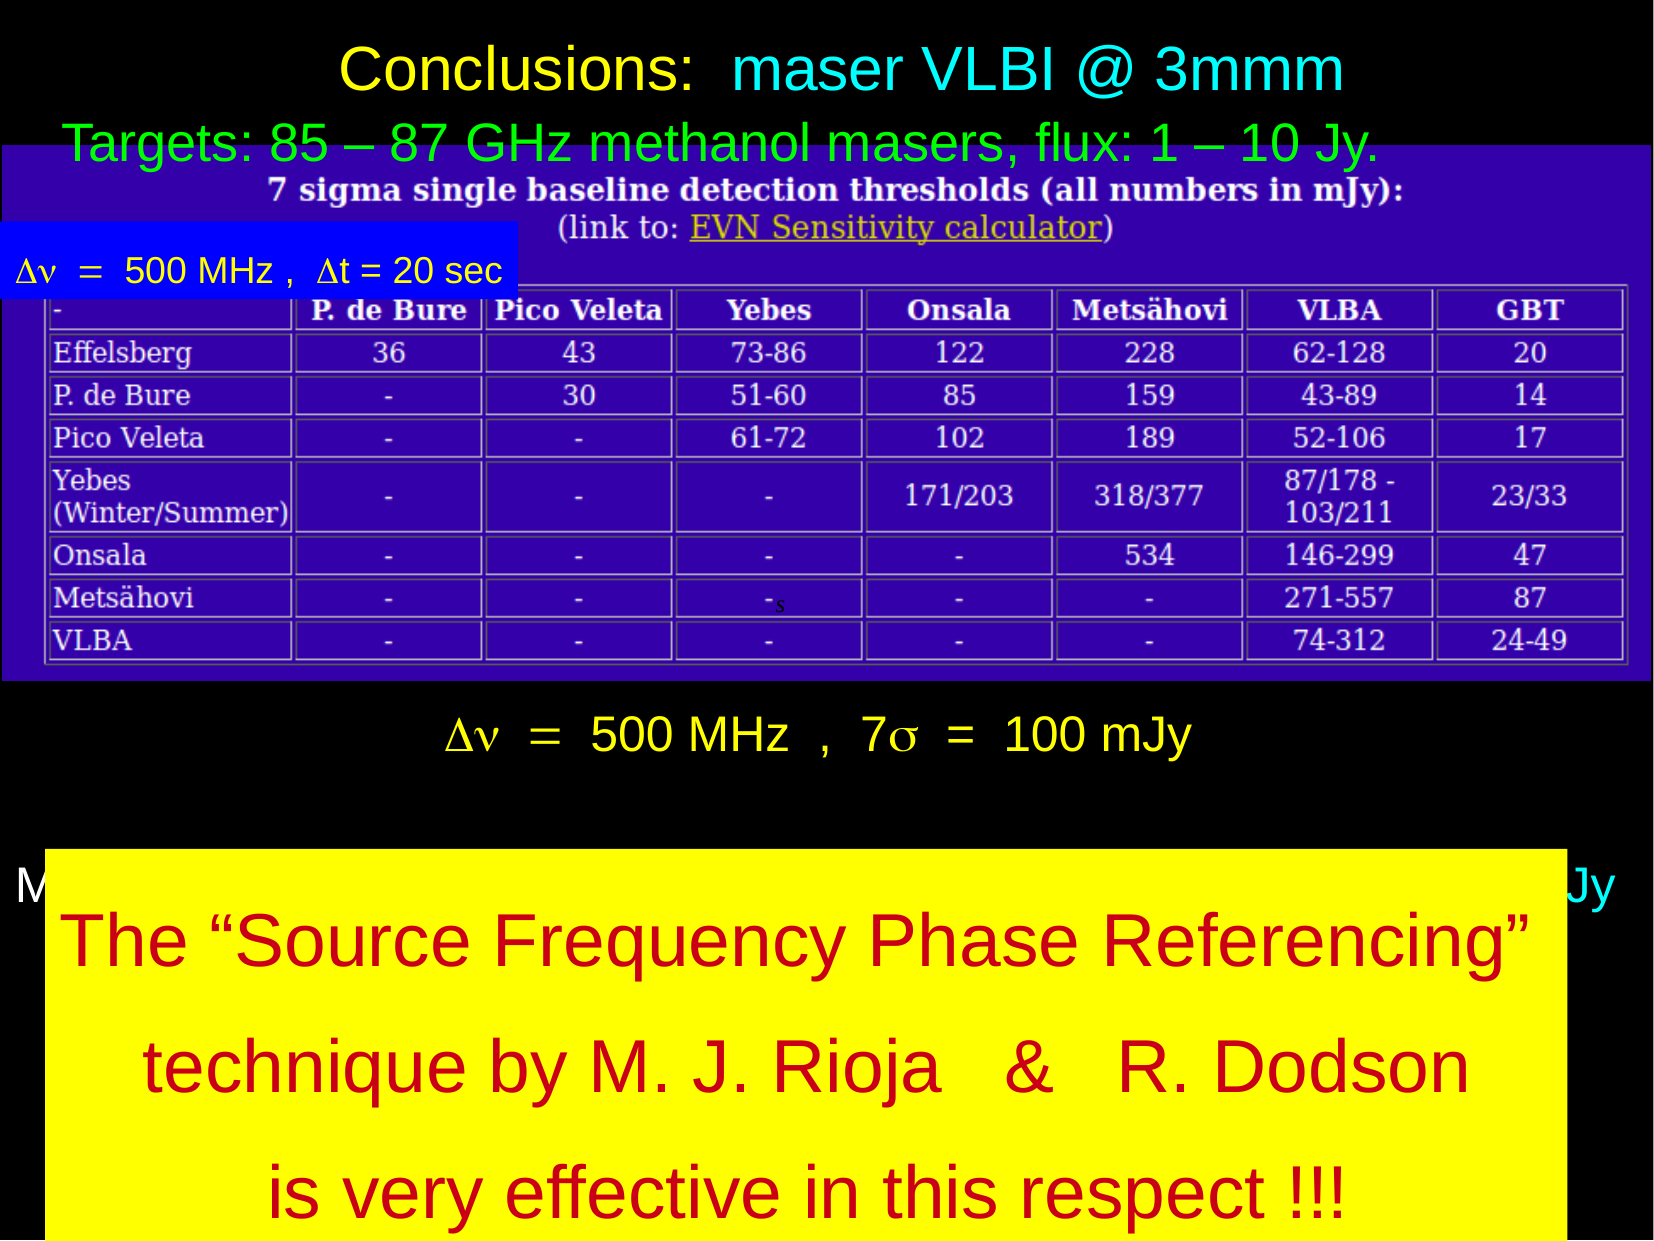

Conclusions: maser VLBI @ 3mmm
Targets: 85 – 87 GHz methanol masers, flux: 1 – 10 Jy.
Δν = 500 MHz , Δt = 20 sec
Δν = 500 MHz , 7σ = 100 mJy
Maser @ 3mm , Δv = 0.2 km/s ⇒ Δν = 0.066 MHz ⇒ 7σ ≈ 9 Jy
The “Source Frequency Phase Referencing”
 technique by M. J. Rioja & R. Dodson
 is very effective in this respect !!!
Since the SEFD and Δν are (almost) fixed , we should act on the
integration time Δt , by increasing it from tens of seconds to hours.